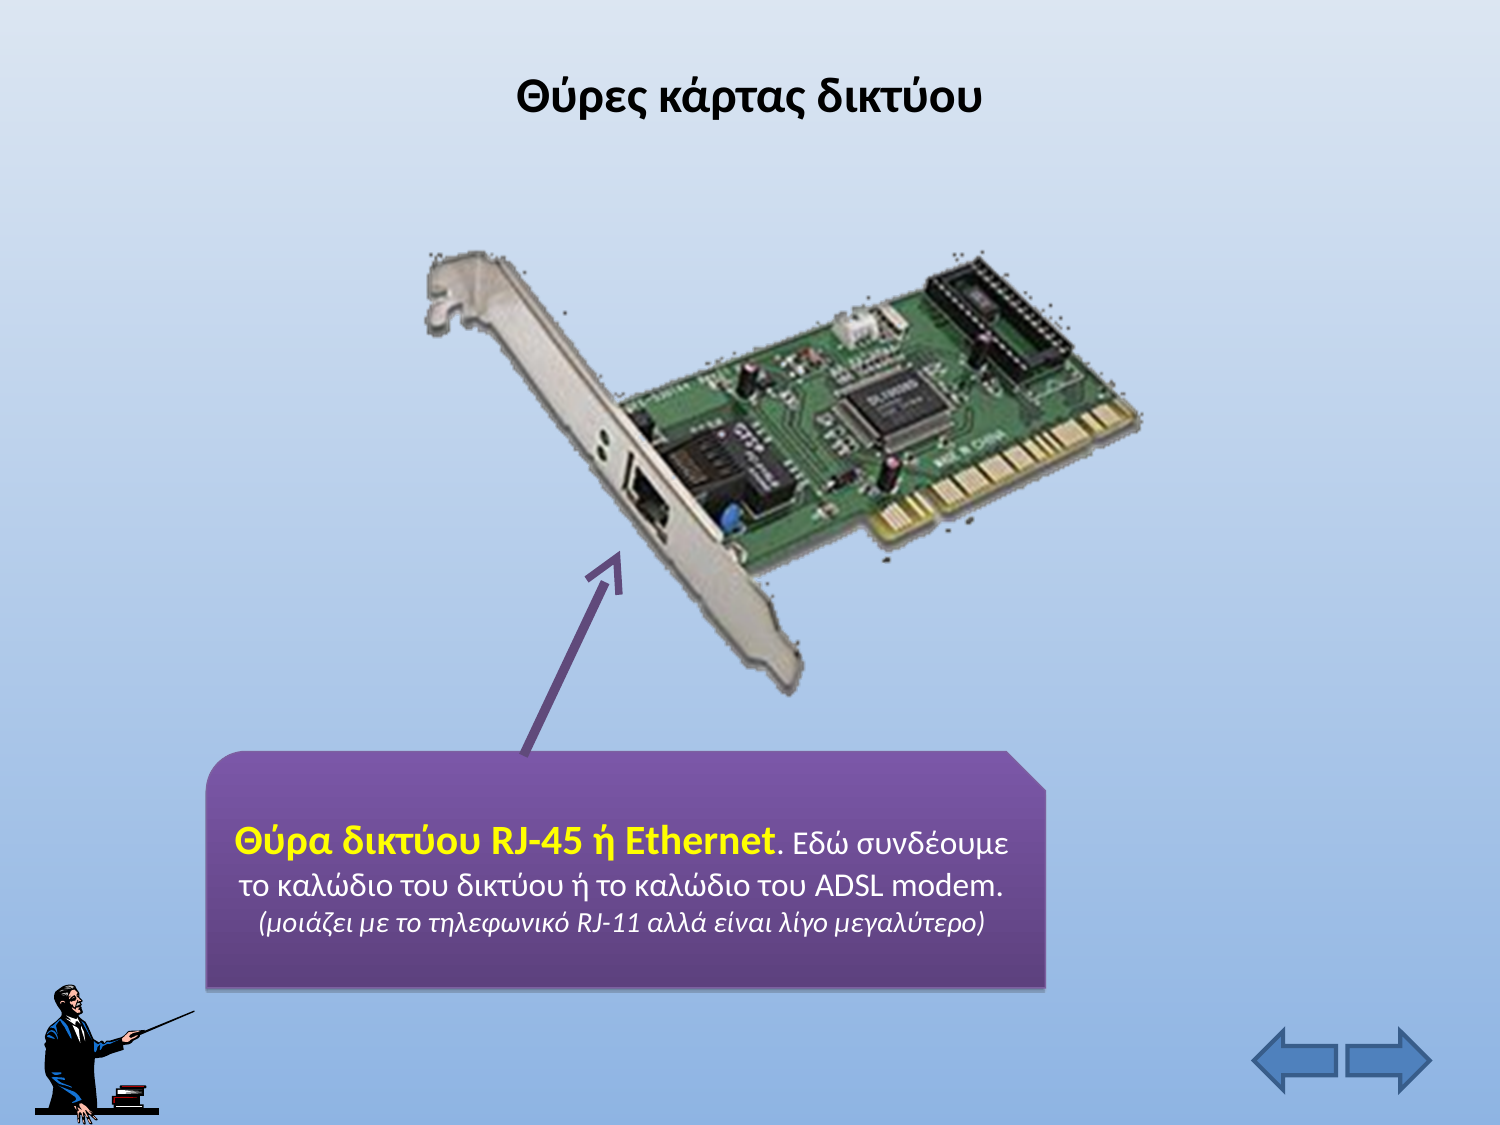

# Θύρες κάρτας δικτύου
Θύρα δικτύου RJ-45 ή Ethernet. Εδώ συνδέουμε το καλώδιο του δικτύου ή το καλώδιο του ADSL modem.
(μοιάζει με το τηλεφωνικό RJ-11 αλλά είναι λίγο μεγαλύτερο)